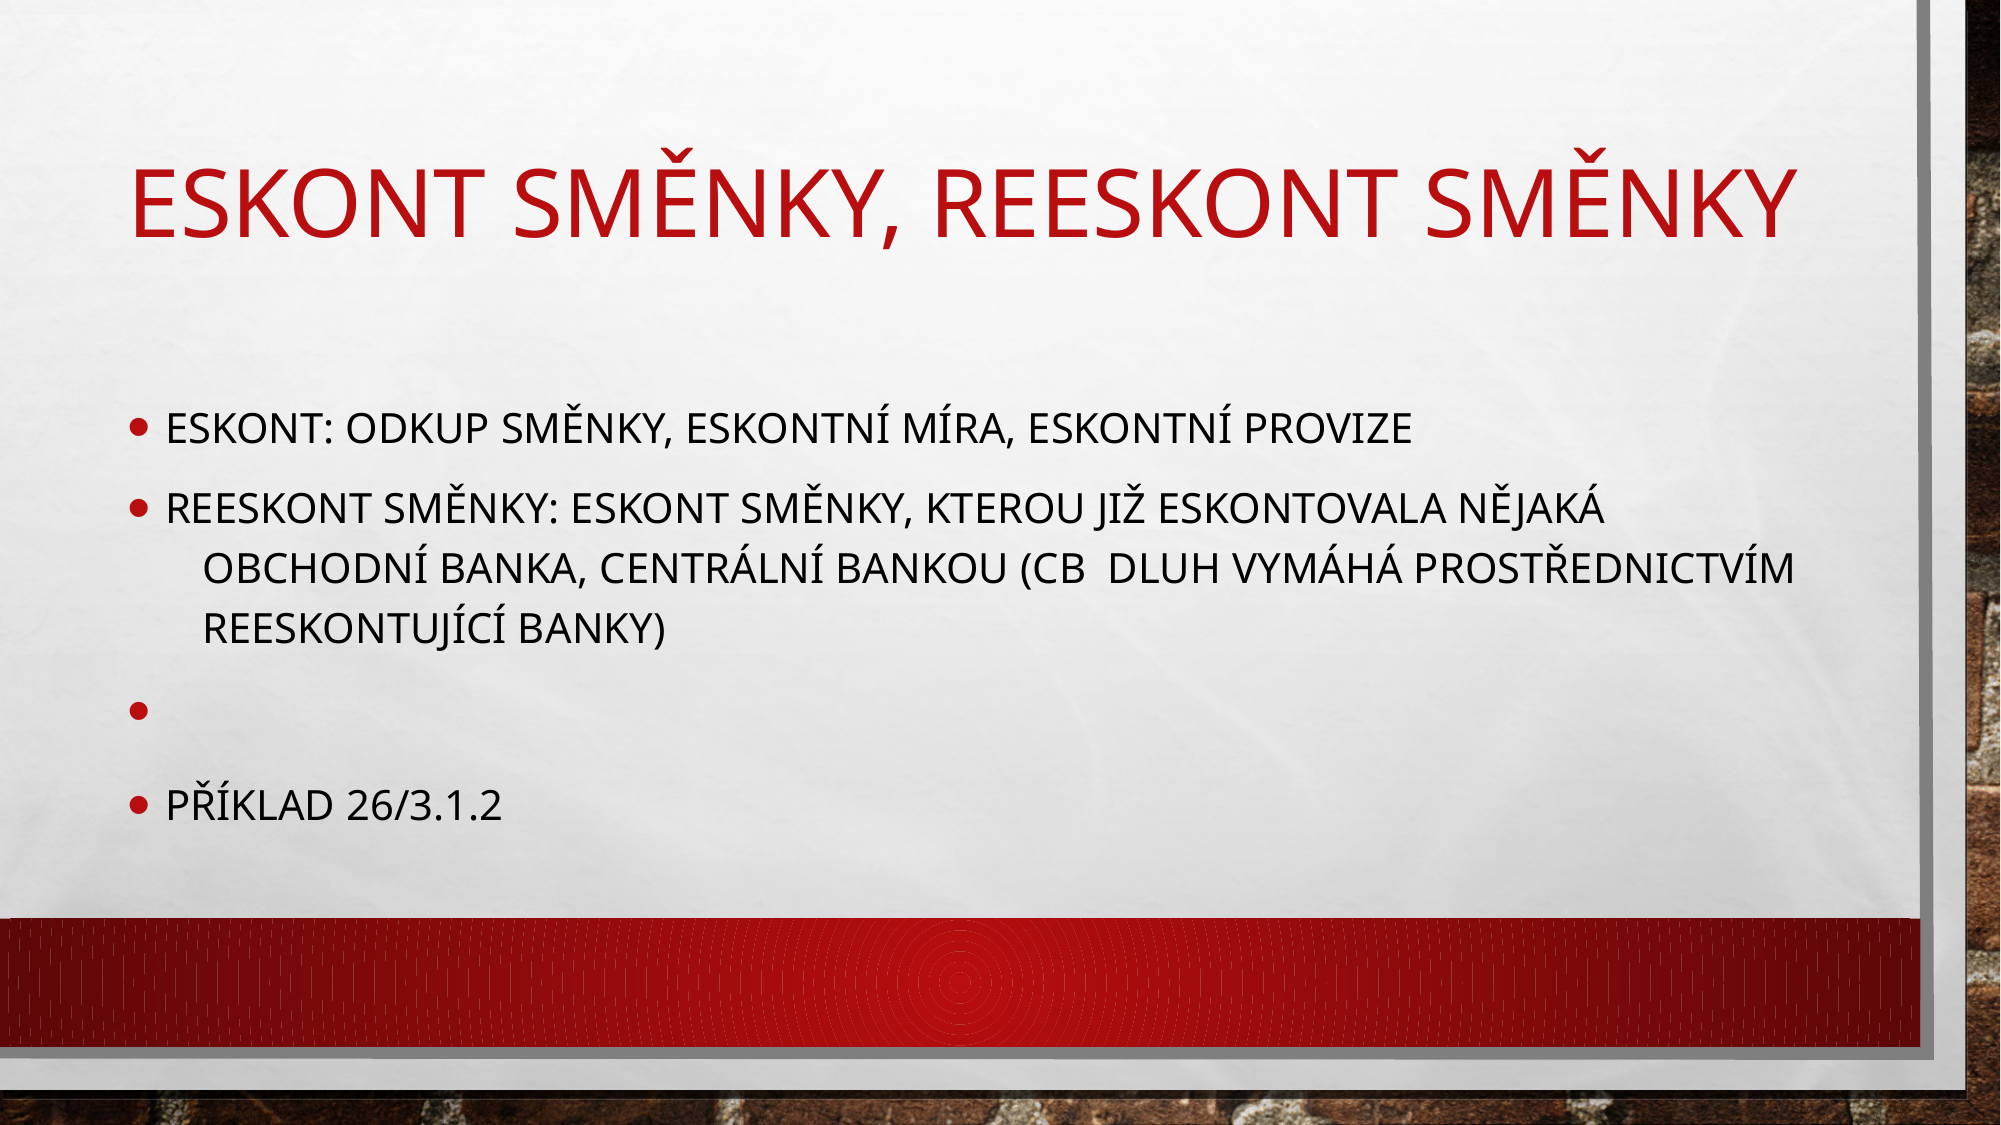

# Eskont směnky, reeskont směnky
Eskont: odkup směnky, eskontní míra, eskontní provize
Reeskont směnky: eskont směnky, kterou již eskontovala nějaká obchodní banka, centrální bankou (cb dluh vymáhá prostřednictvím reeskontující banky)
Příklad 26/3.1.2